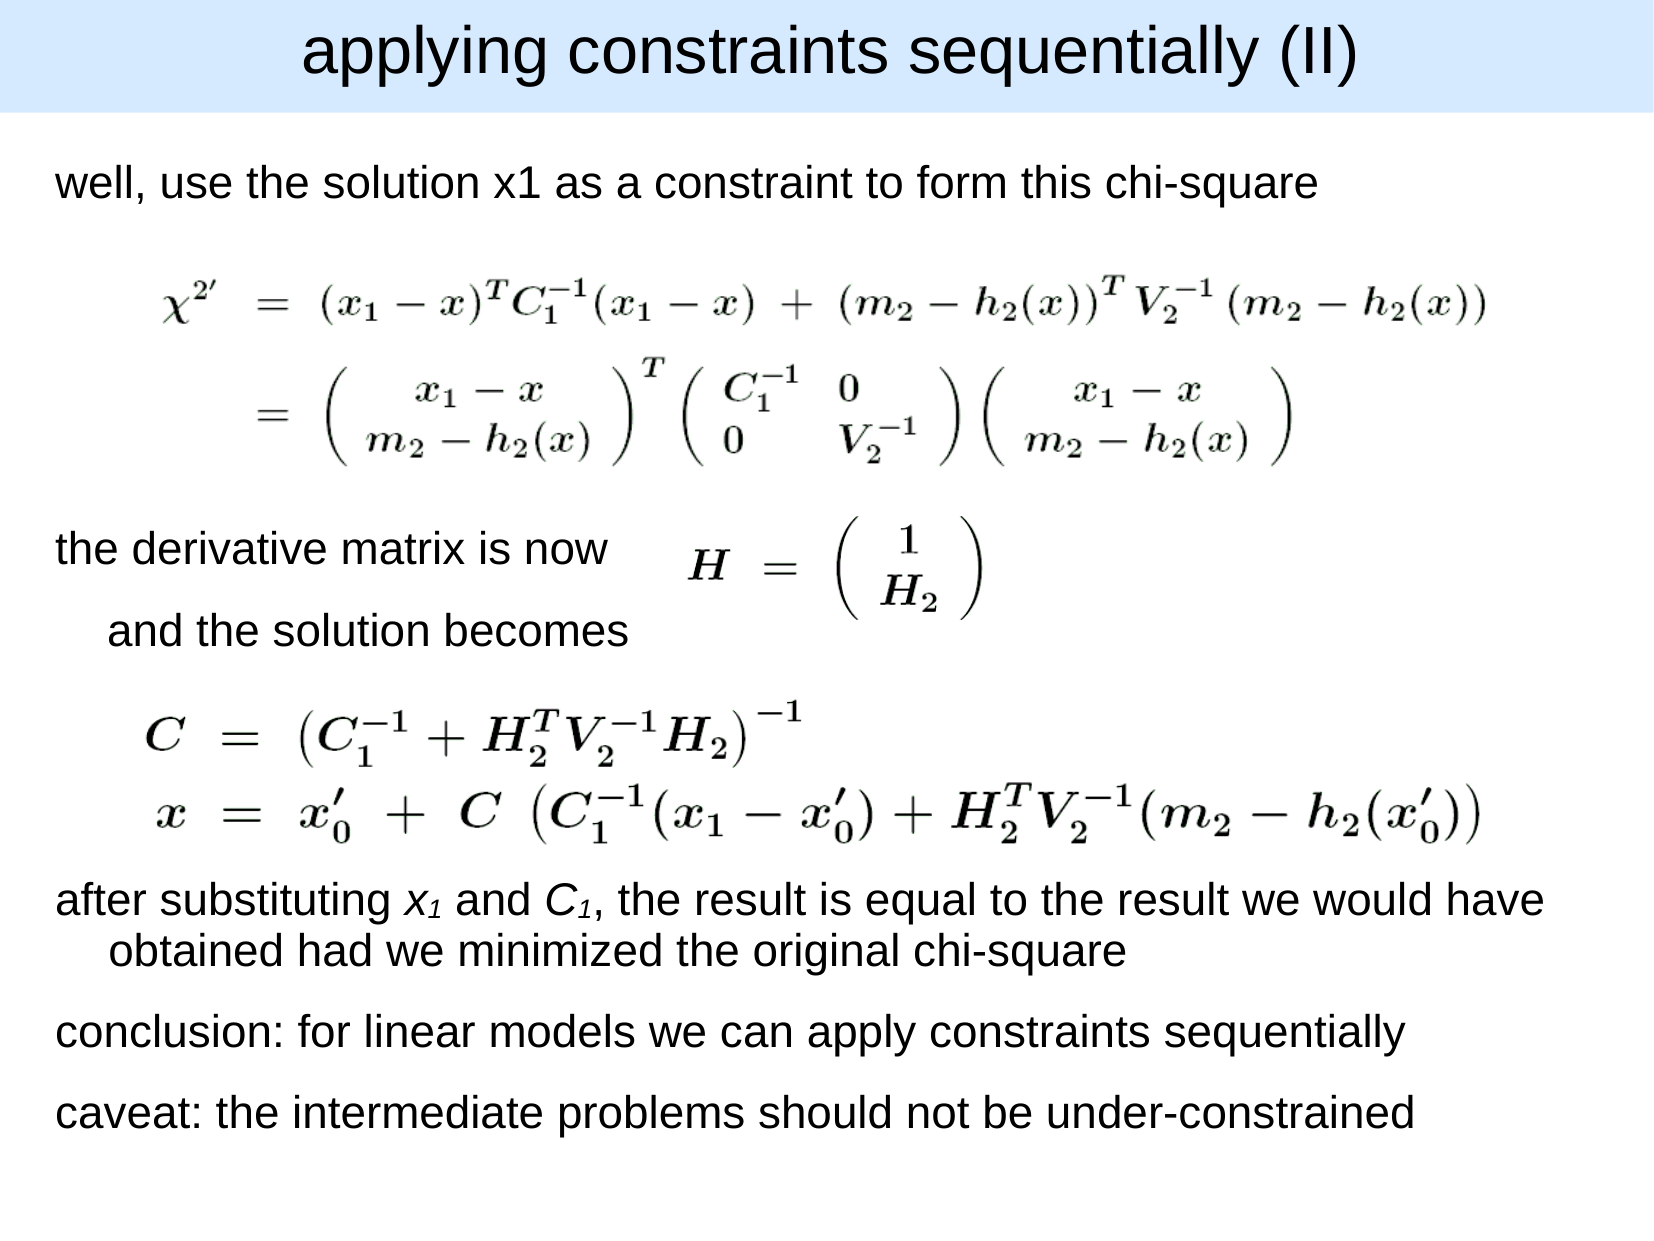

# applying constraints sequentially (II)
well, use the solution x1 as a constraint to form this chi-square
the derivative matrix is now
 and the solution becomes
after substituting x1 and C1, the result is equal to the result we would have obtained had we minimized the original chi-square
conclusion: for linear models we can apply constraints sequentially
caveat: the intermediate problems should not be under-constrained